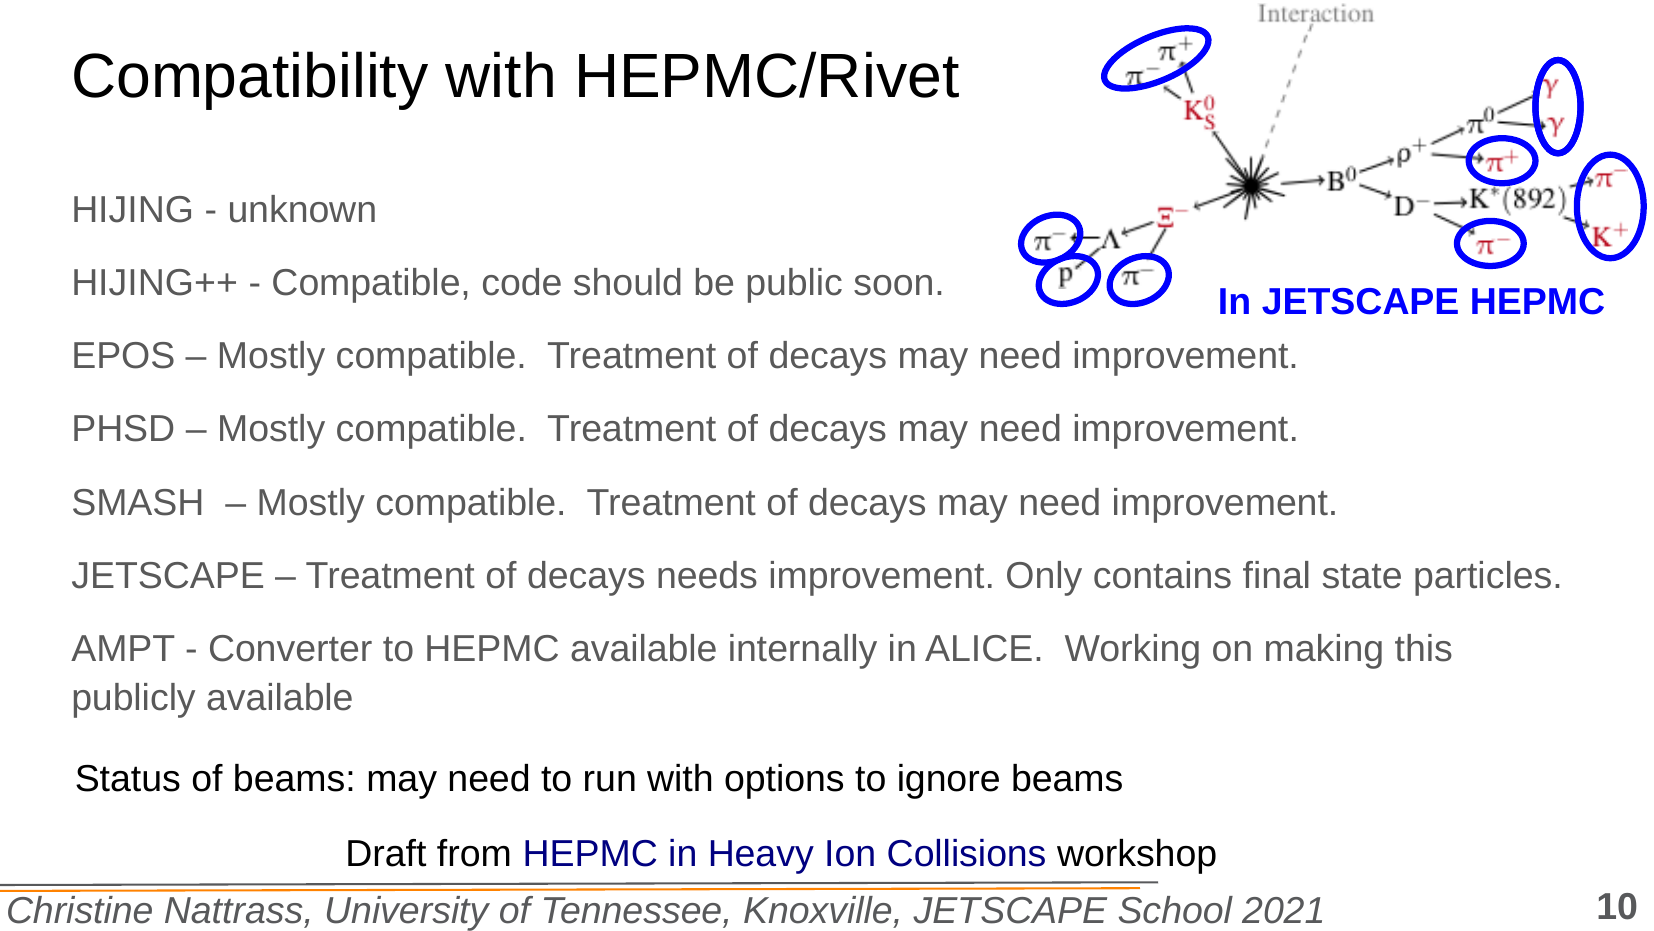

# Compatibility with HEPMC/Rivet
HIJING - unknown
HIJING++ - Compatible, code should be public soon.
EPOS – Mostly compatible. Treatment of decays may need improvement.
PHSD – Mostly compatible. Treatment of decays may need improvement.
SMASH – Mostly compatible. Treatment of decays may need improvement.
JETSCAPE – Treatment of decays needs improvement. Only contains final state particles.
AMPT - Converter to HEPMC available internally in ALICE. Working on making this publicly available
In JETSCAPE HEPMC
Status of beams: may need to run with options to ignore beams
Draft from HEPMC in Heavy Ion Collisions workshop